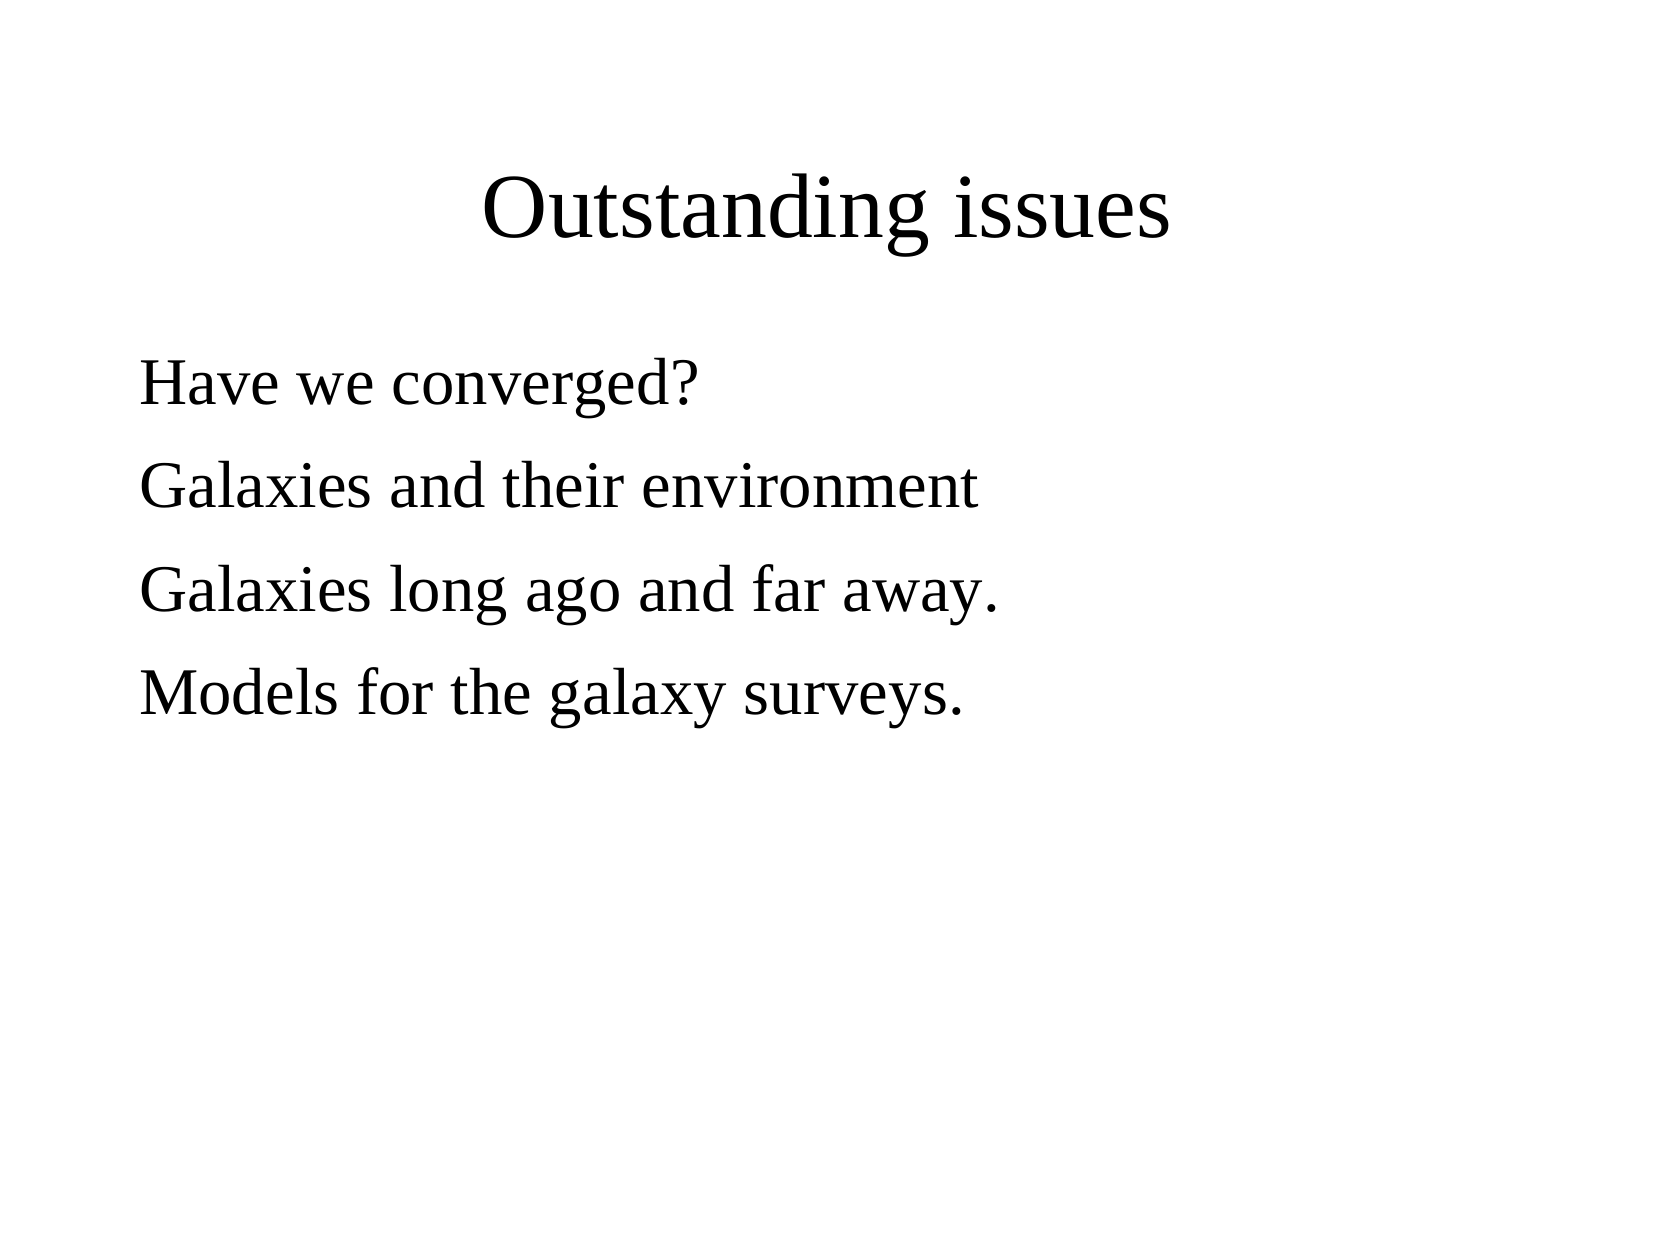

# Outstanding issues
Have we converged?
Galaxies and their environment
Galaxies long ago and far away.
Models for the galaxy surveys.